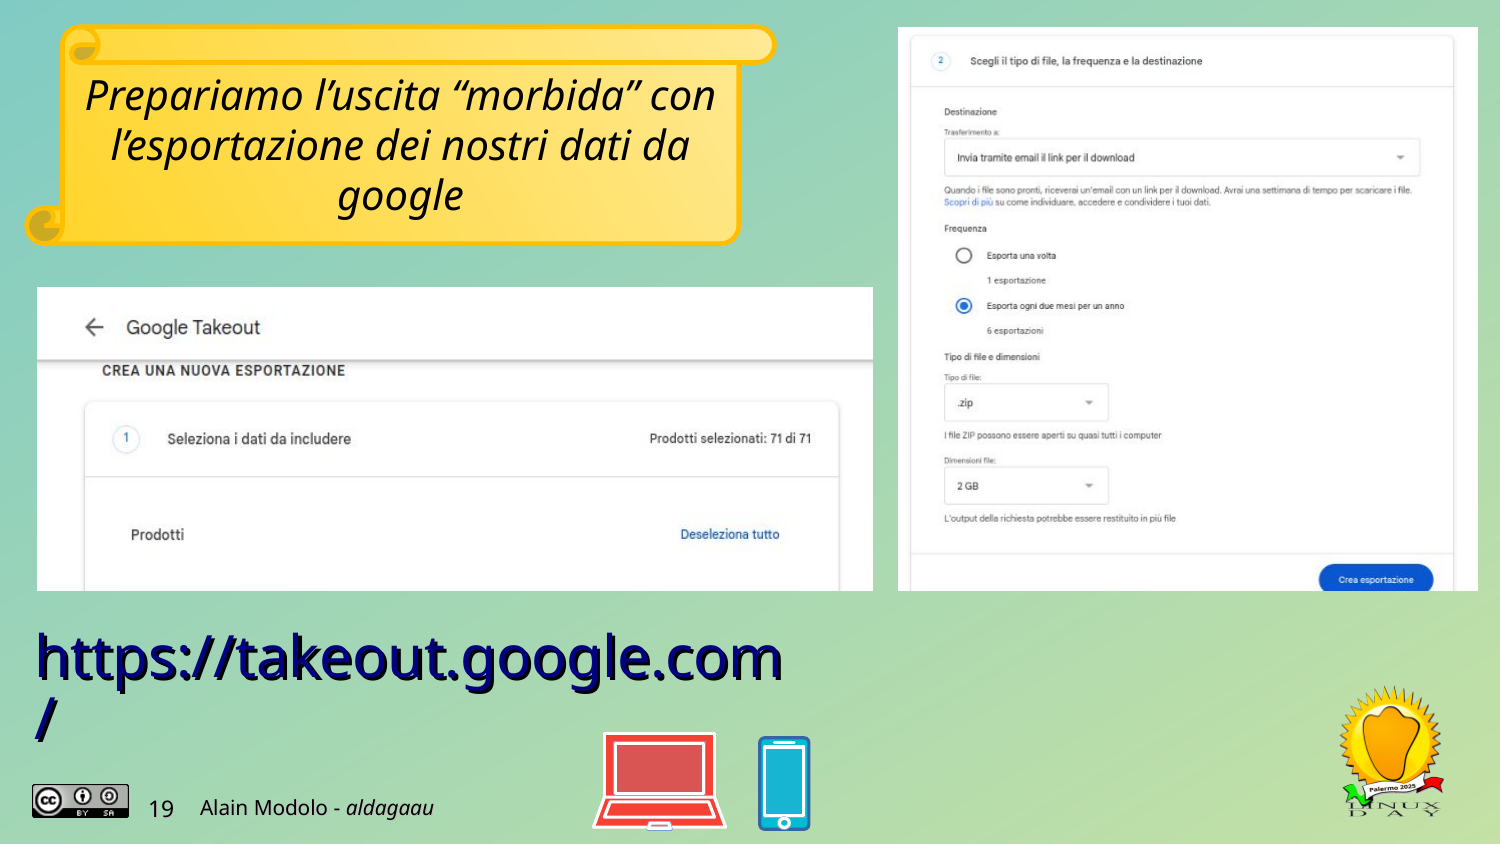

Prepariamo l’uscita “morbida” con l’esportazione dei nostri dati da google
https://takeout.google.com/